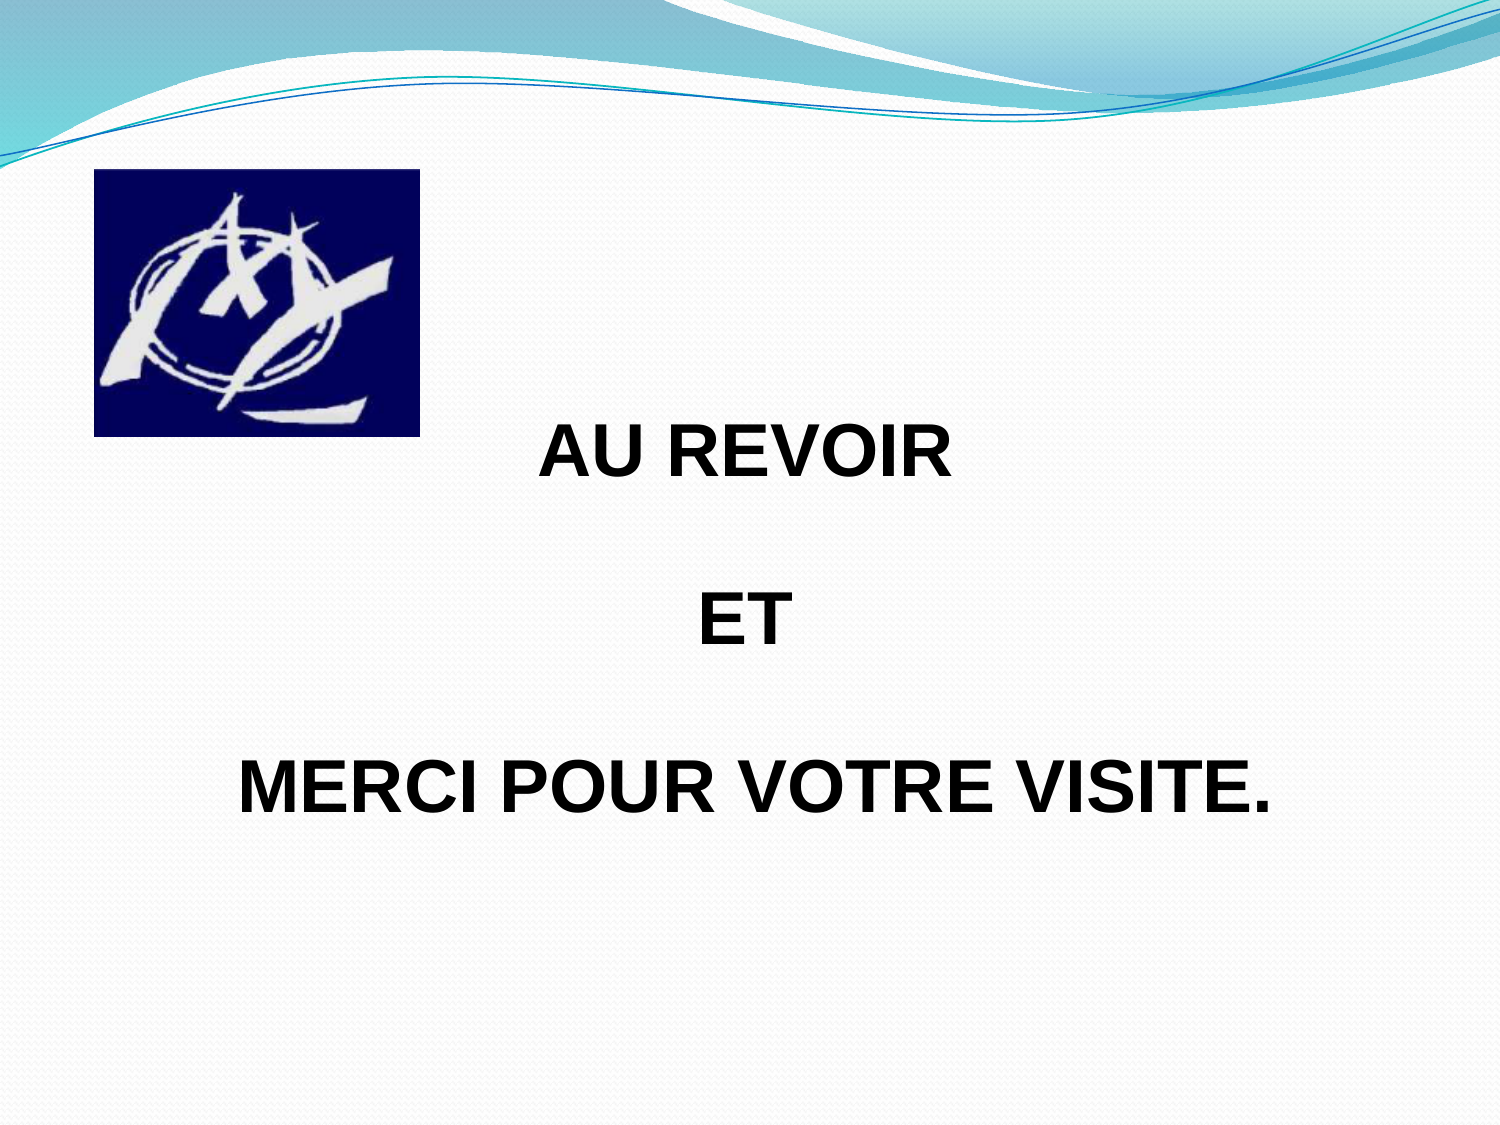

#
AU REVOIR
ET
MERCI POUR VOTRE VISITE.